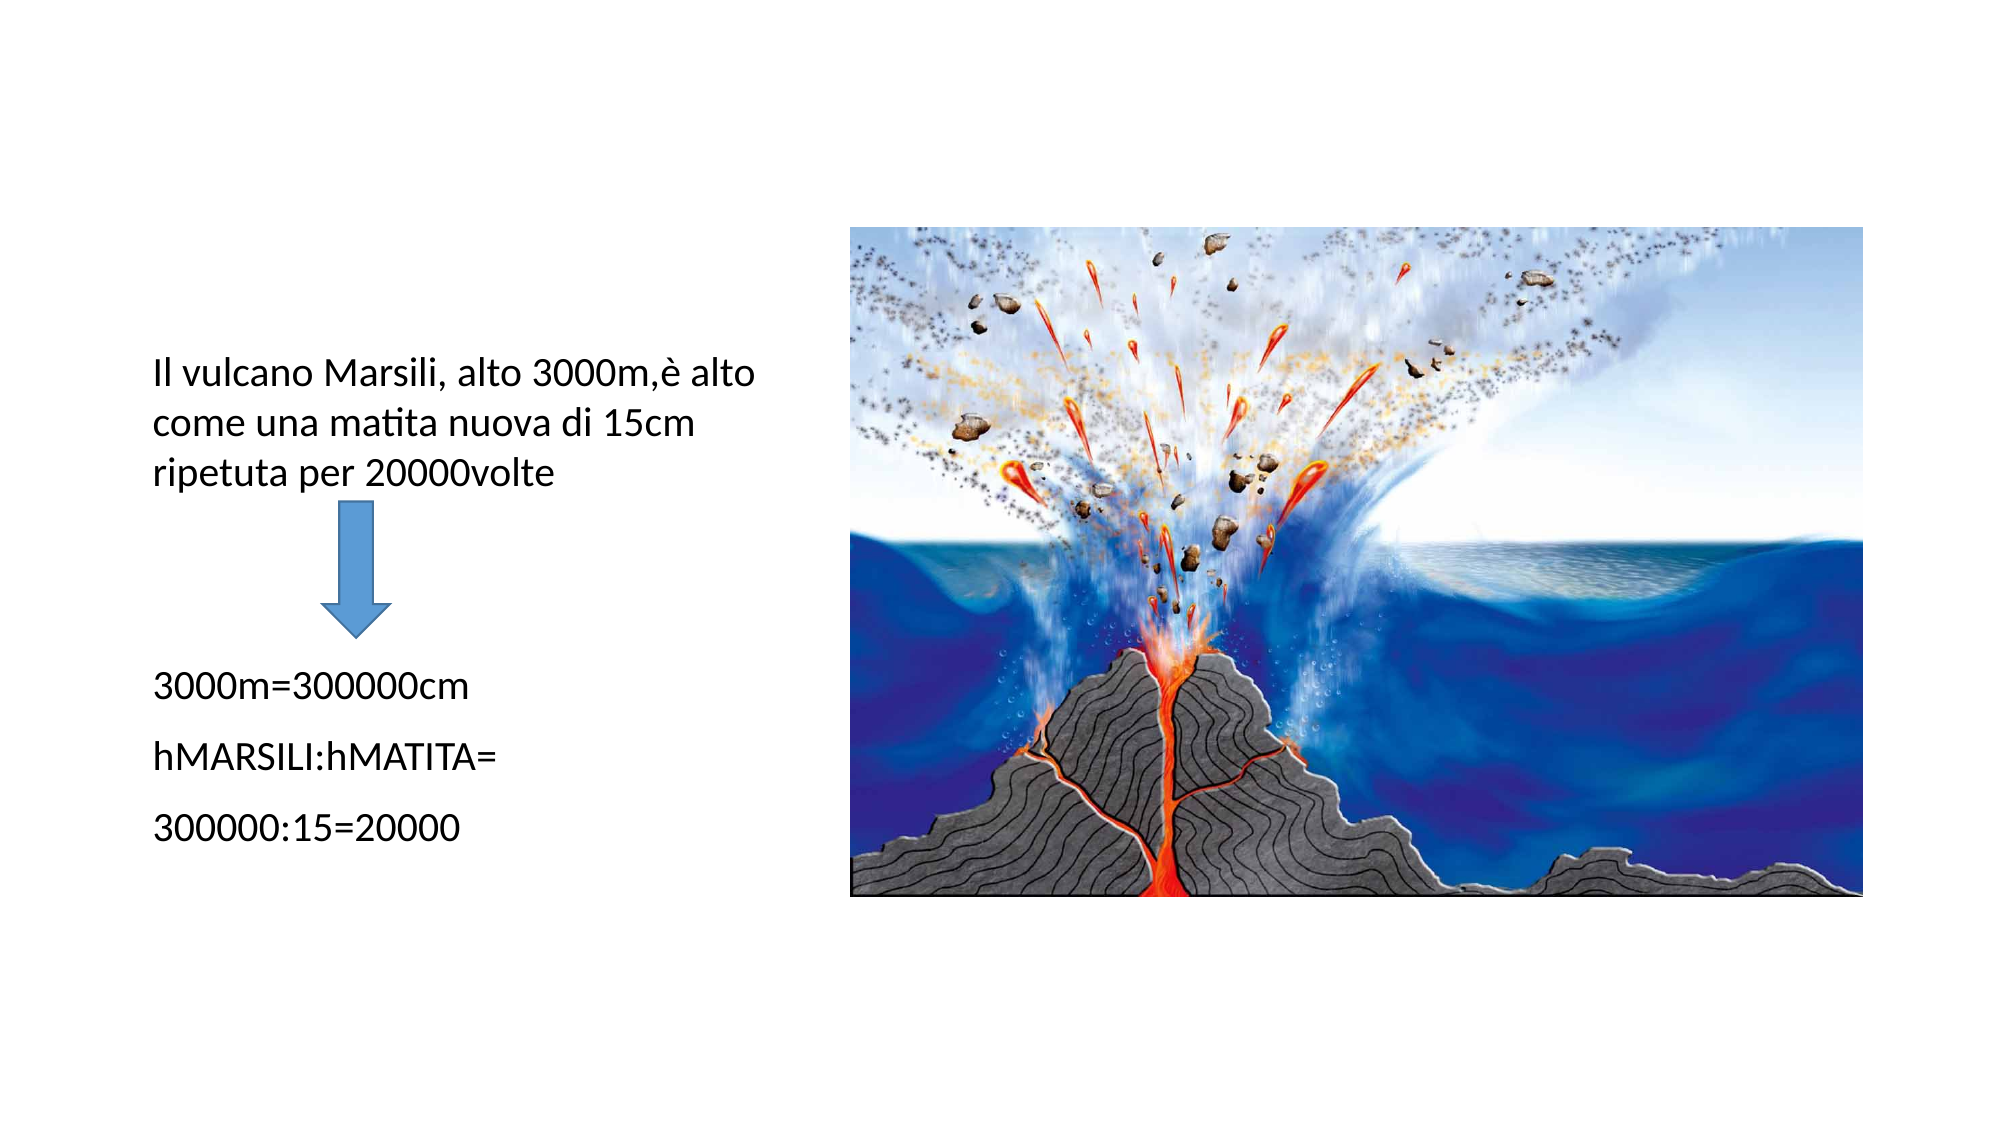

#
Il vulcano Marsili, alto 3000m,è alto come una matita nuova di 15cm ripetuta per 20000volte
3000m=300000cm
hMARSILI:hMATITA=
300000:15=20000